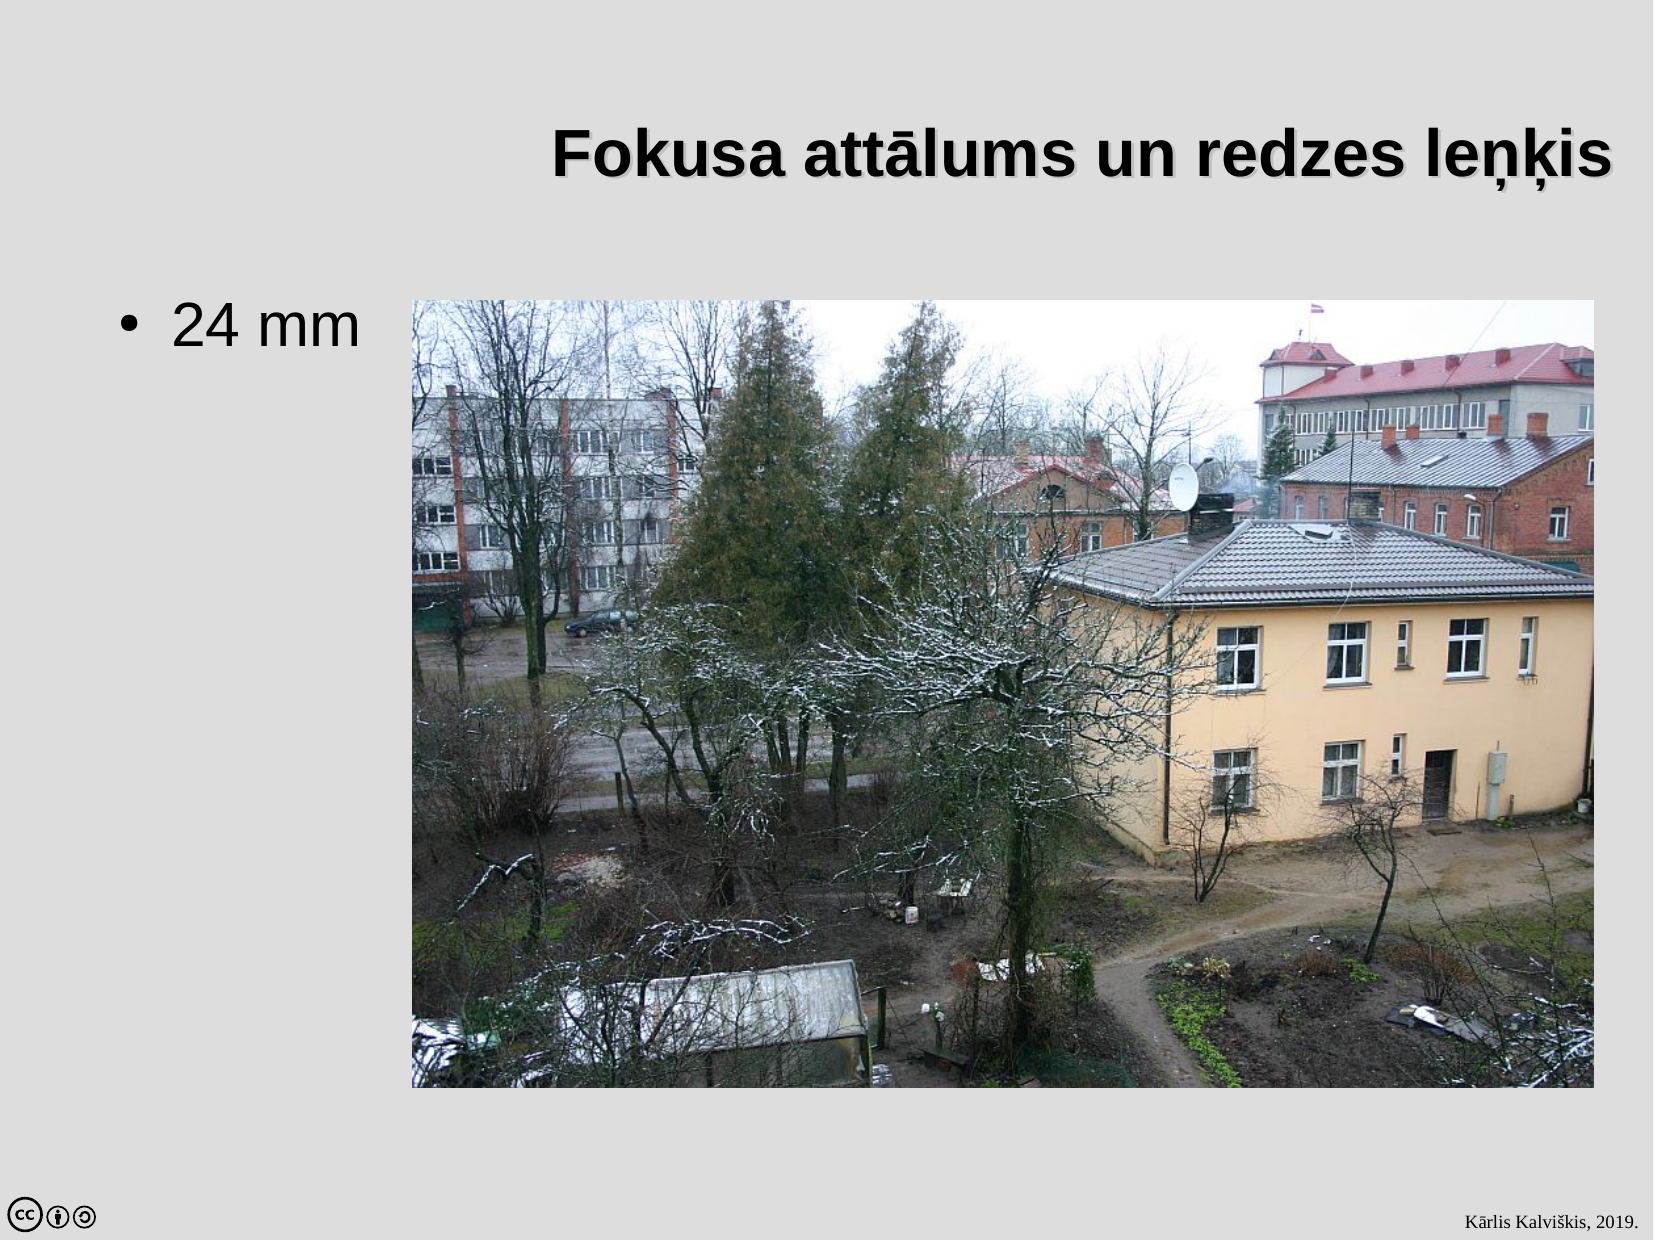

# Fokusa attālums un redzes leņķis
24 mm